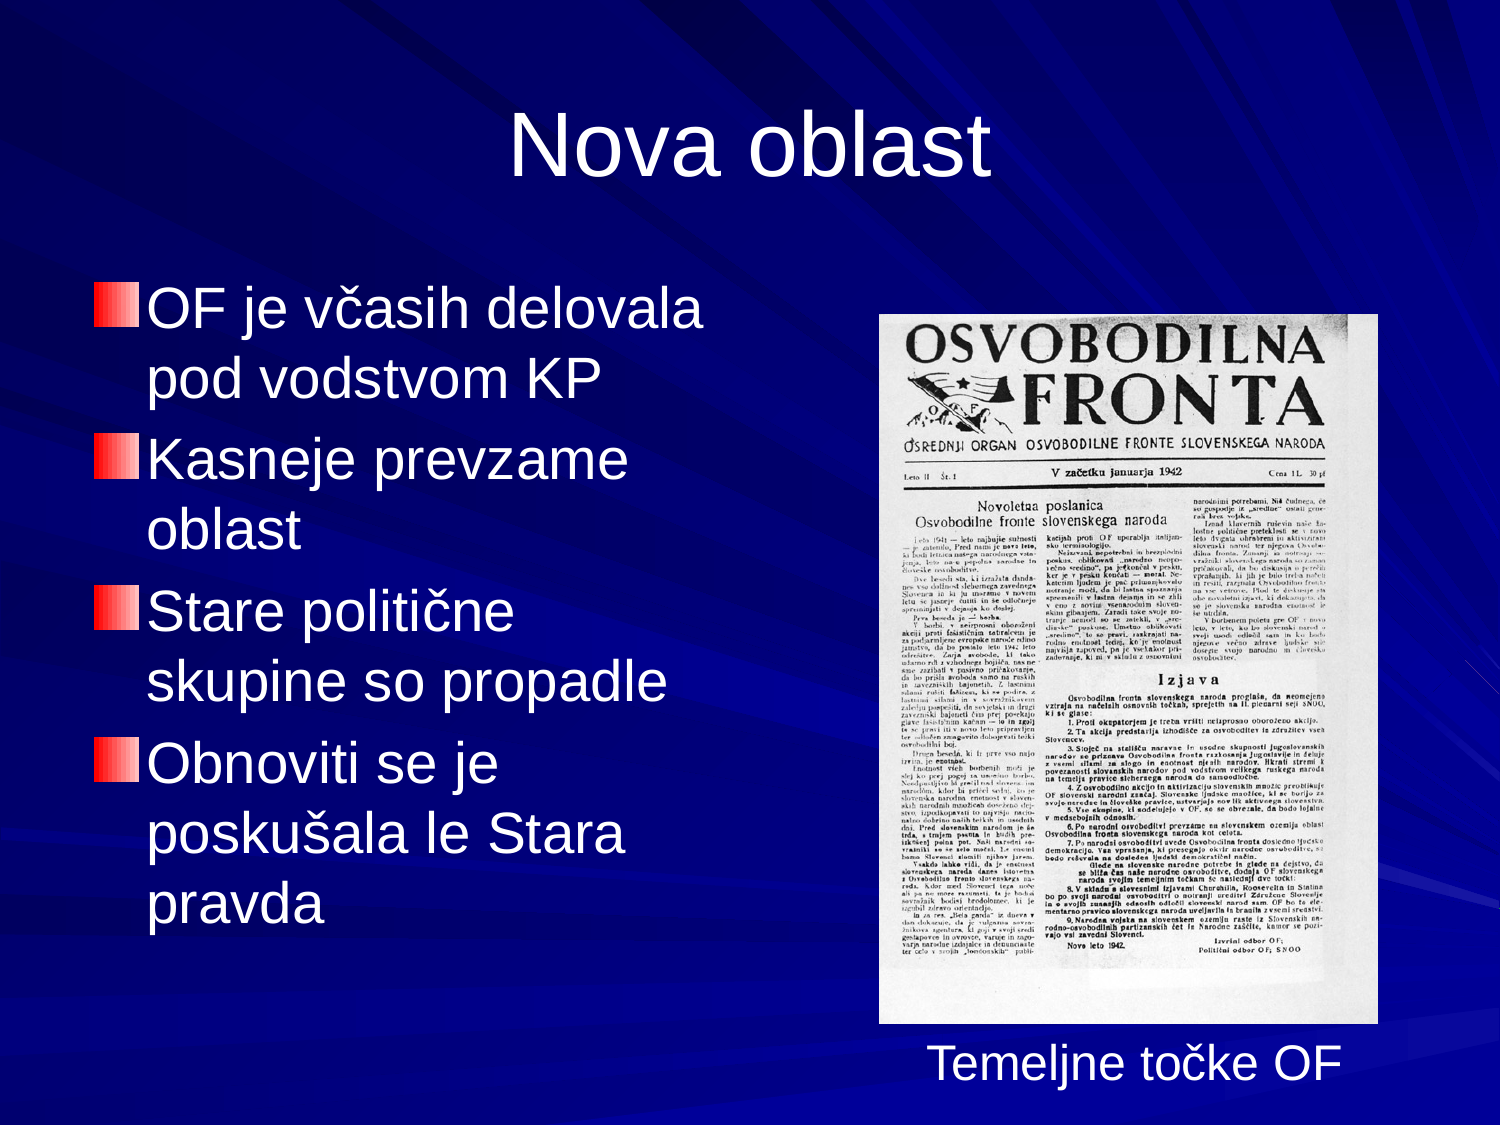

# Nova oblast
OF je včasih delovala pod vodstvom KP
Kasneje prevzame oblast
Stare politične skupine so propadle
Obnoviti se je poskušala le Stara pravda
 Temeljne točke OF